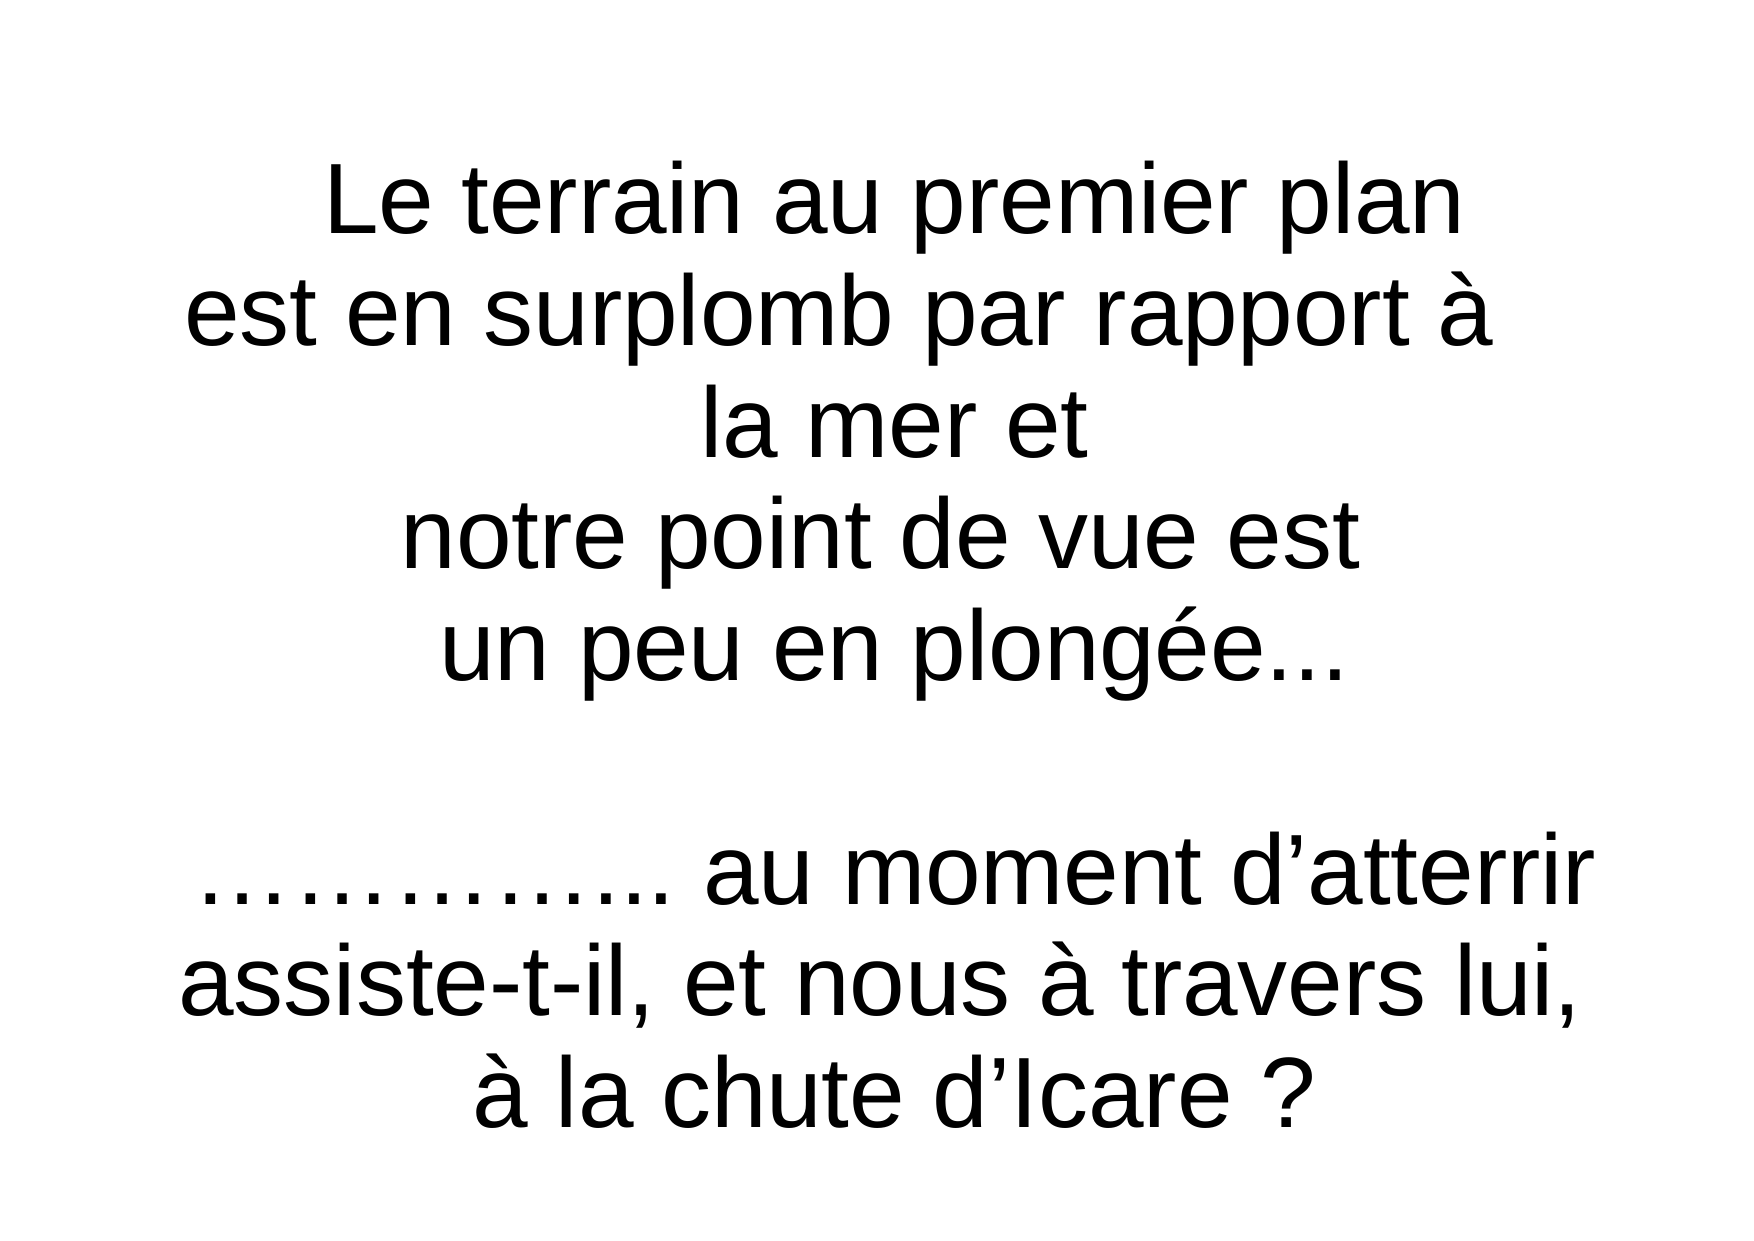

Le terrain au premier plan
est en surplomb par rapport à la mer et
notre point de vue est
un peu en plongée...
…………... au moment d’atterrir assiste-t-il, et nous à travers lui, à la chute d’Icare ?